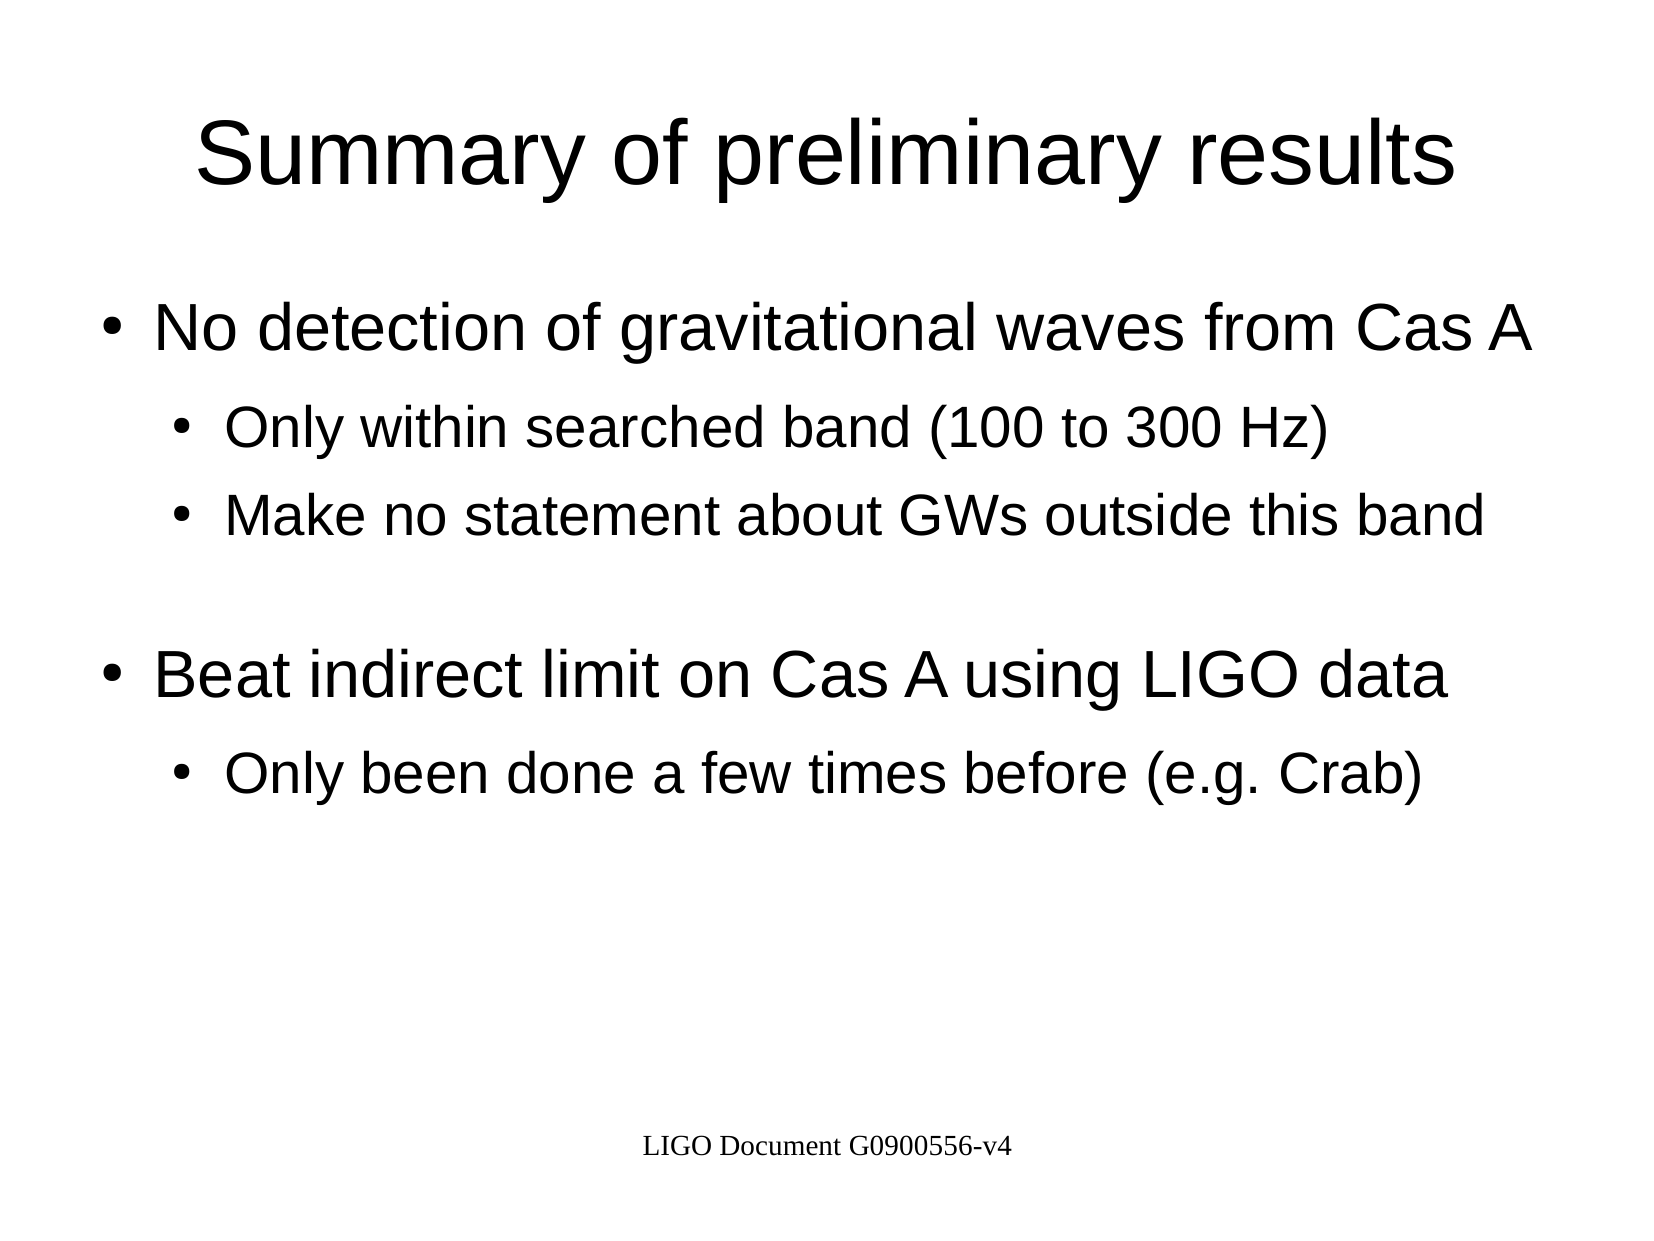

# Summary of preliminary results
No detection of gravitational waves from Cas A
Only within searched band (100 to 300 Hz)
Make no statement about GWs outside this band
Beat indirect limit on Cas A using LIGO data
Only been done a few times before (e.g. Crab)
LIGO Document G0900556-v4